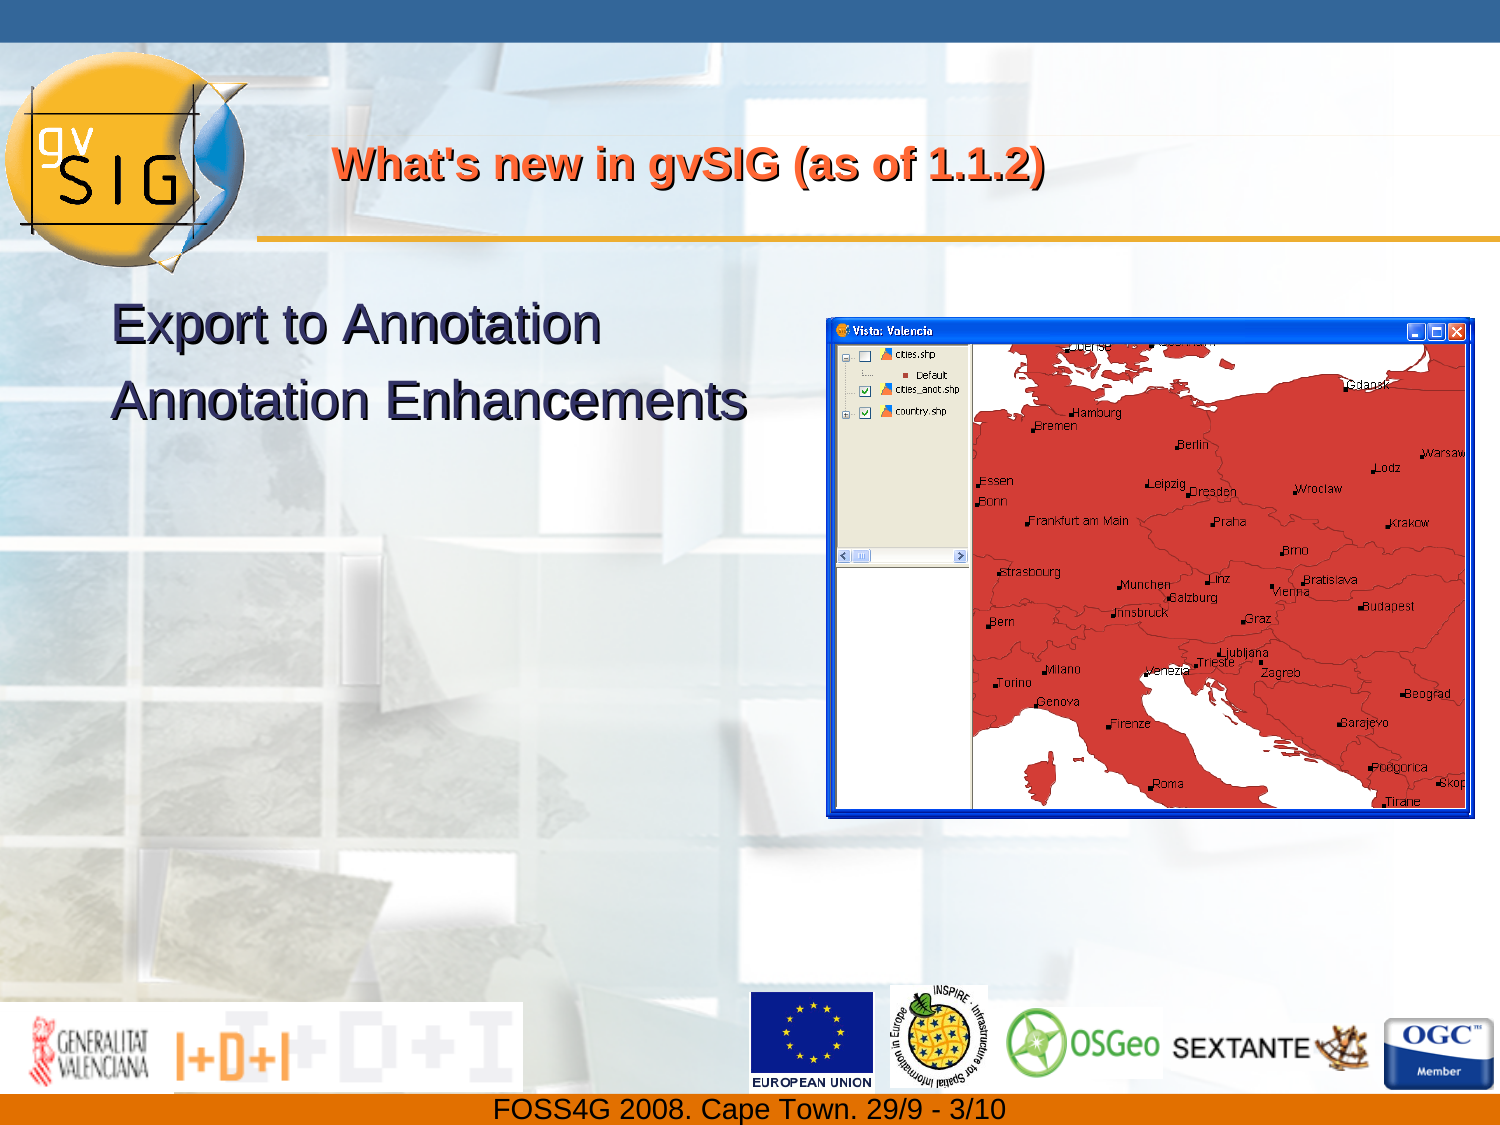

#
What's new in gvSIG (as of 1.1.2)
Export to Annotation
Annotation Enhancements